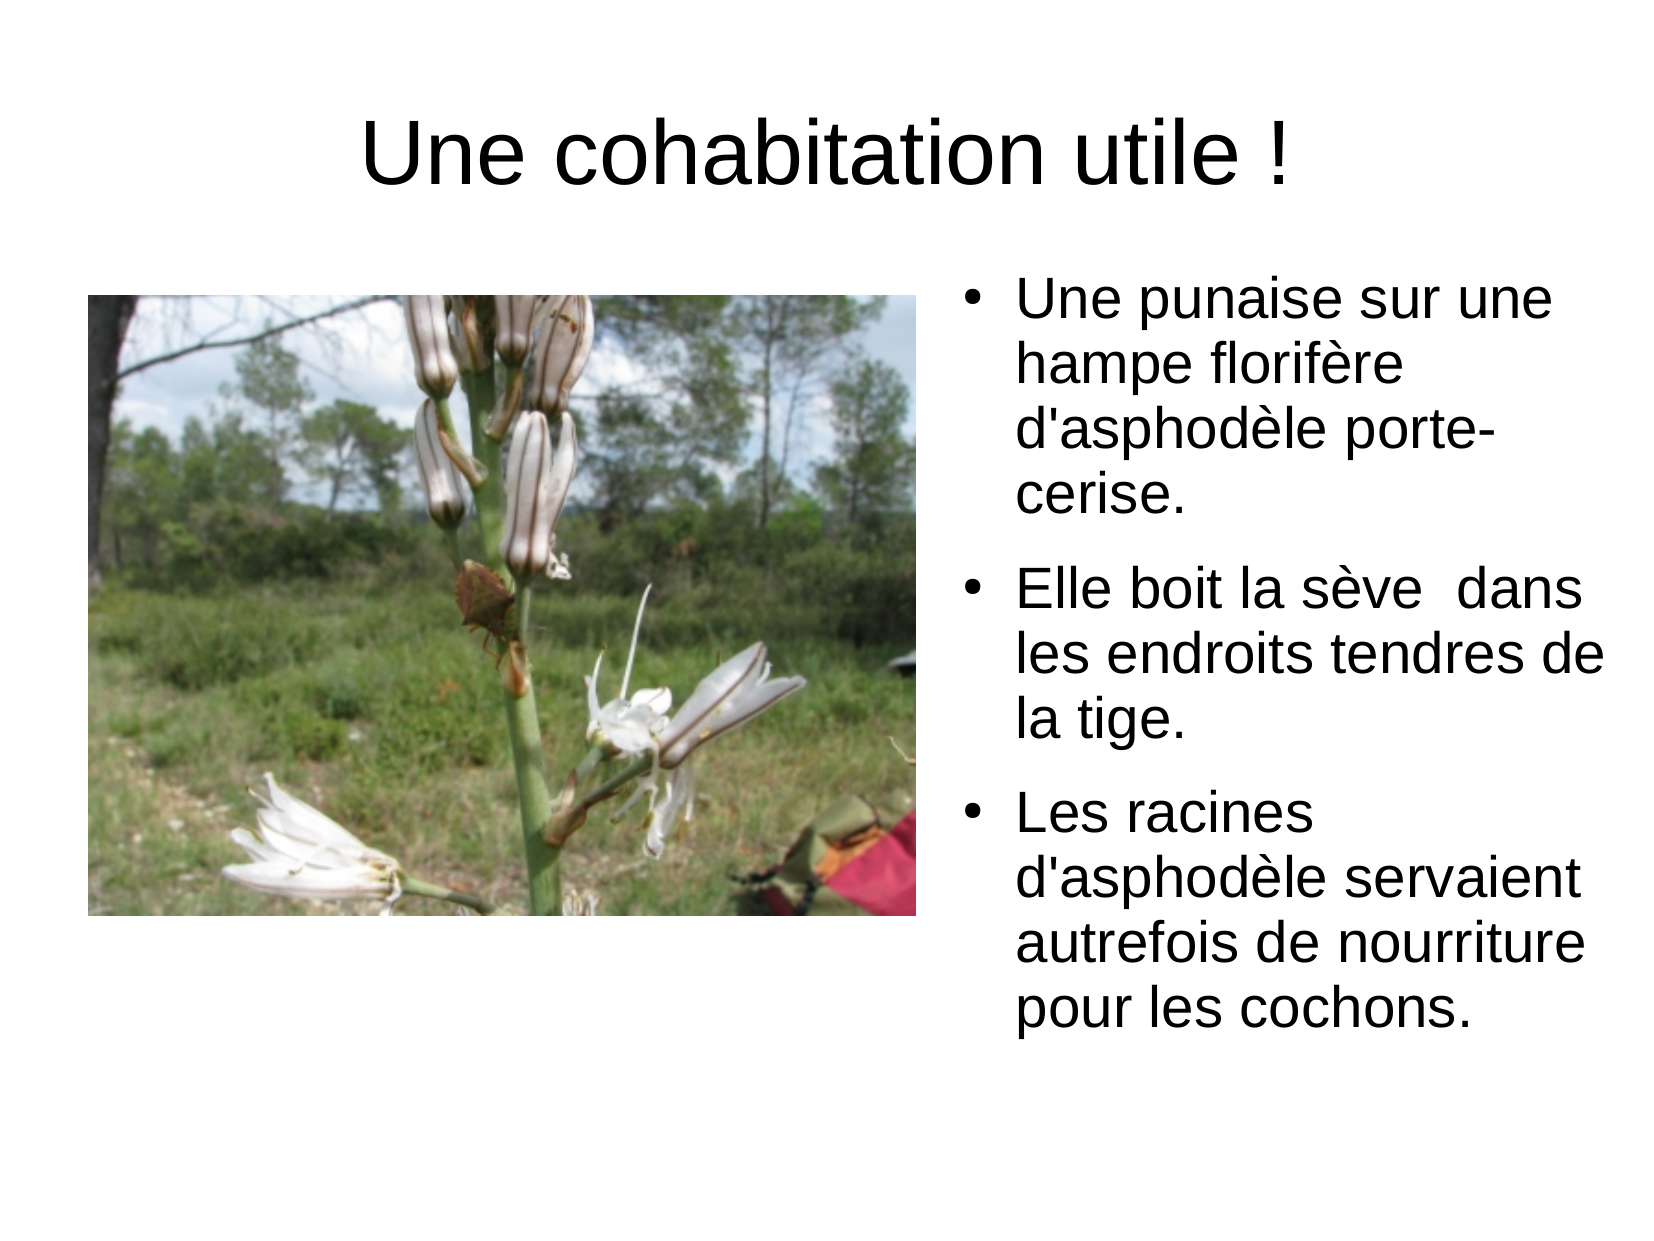

# Une cohabitation utile !
Une punaise sur une hampe florifère d'asphodèle porte-cerise.
Elle boit la sève dans les endroits tendres de la tige.
Les racines d'asphodèle servaient autrefois de nourriture pour les cochons.